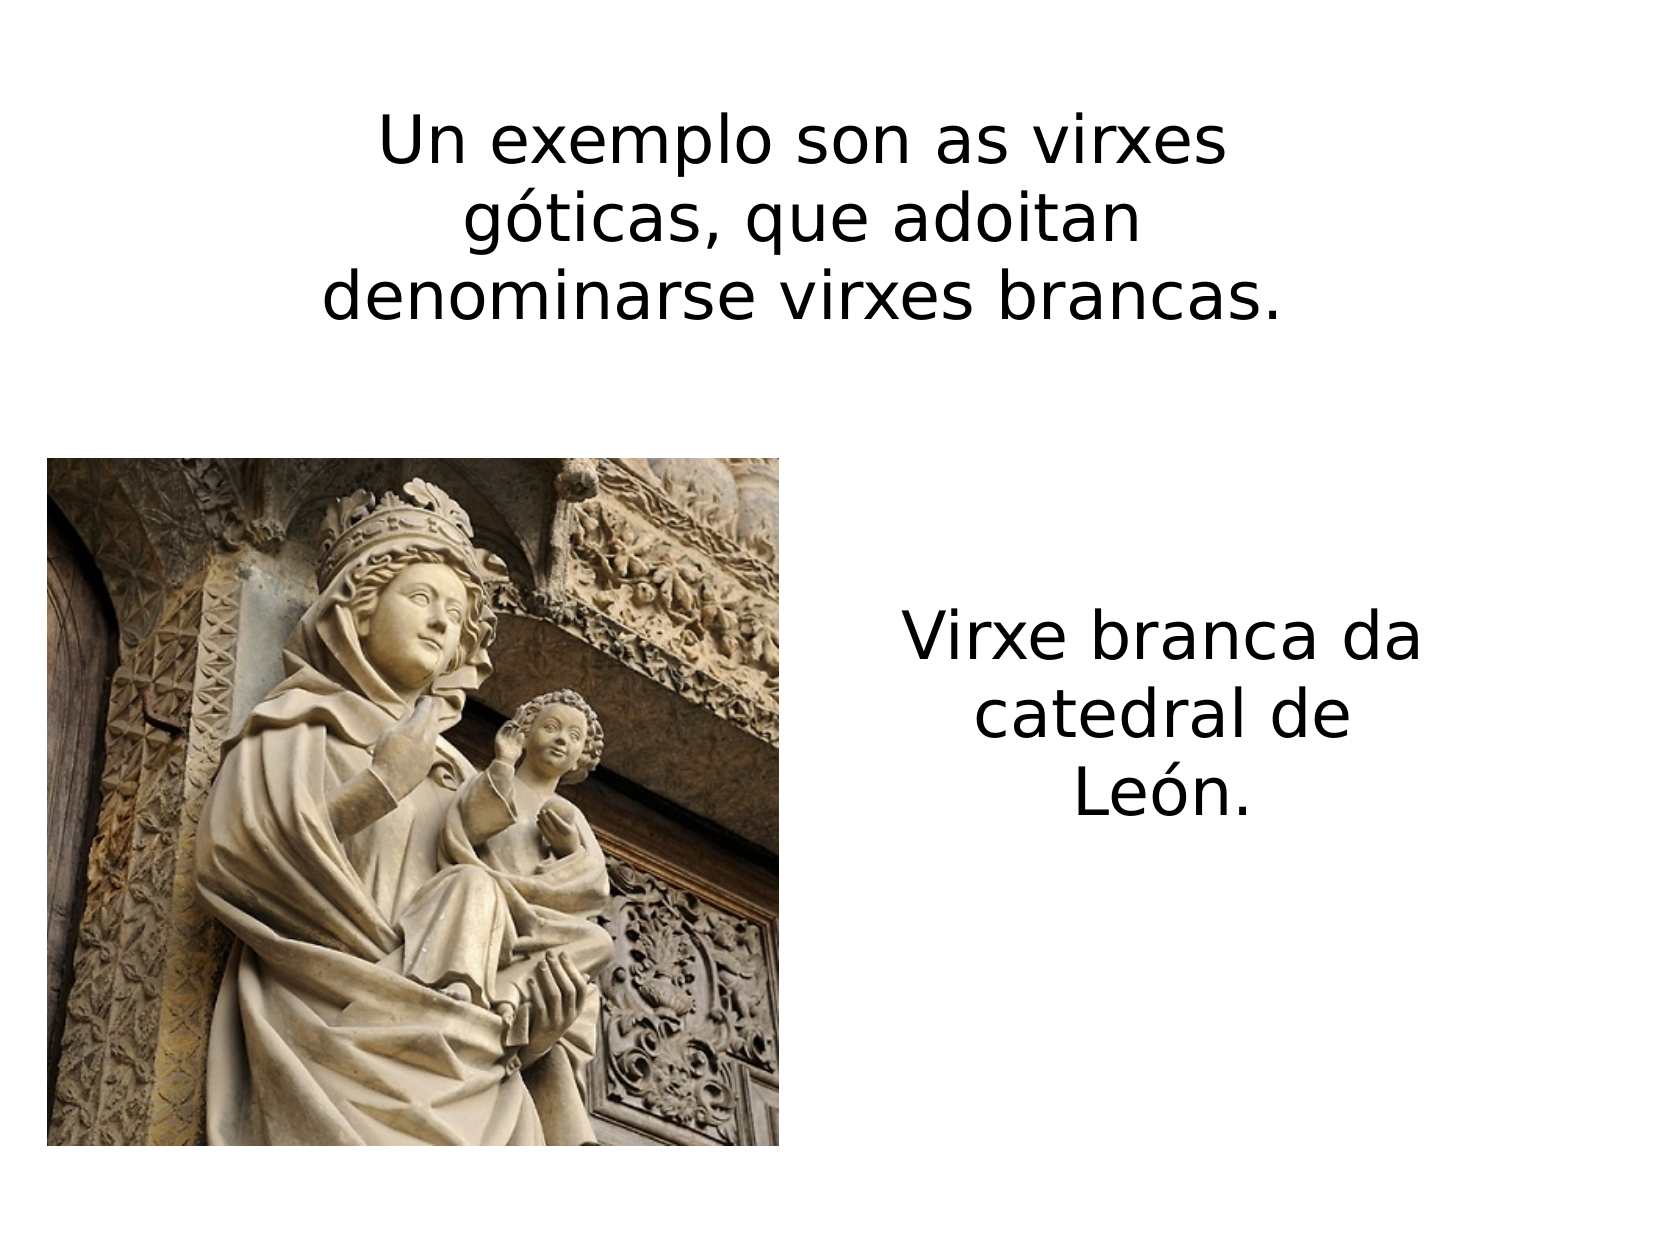

Un exemplo son as virxes góticas, que adoitan denominarse virxes brancas.
Virxe branca da catedral de León.